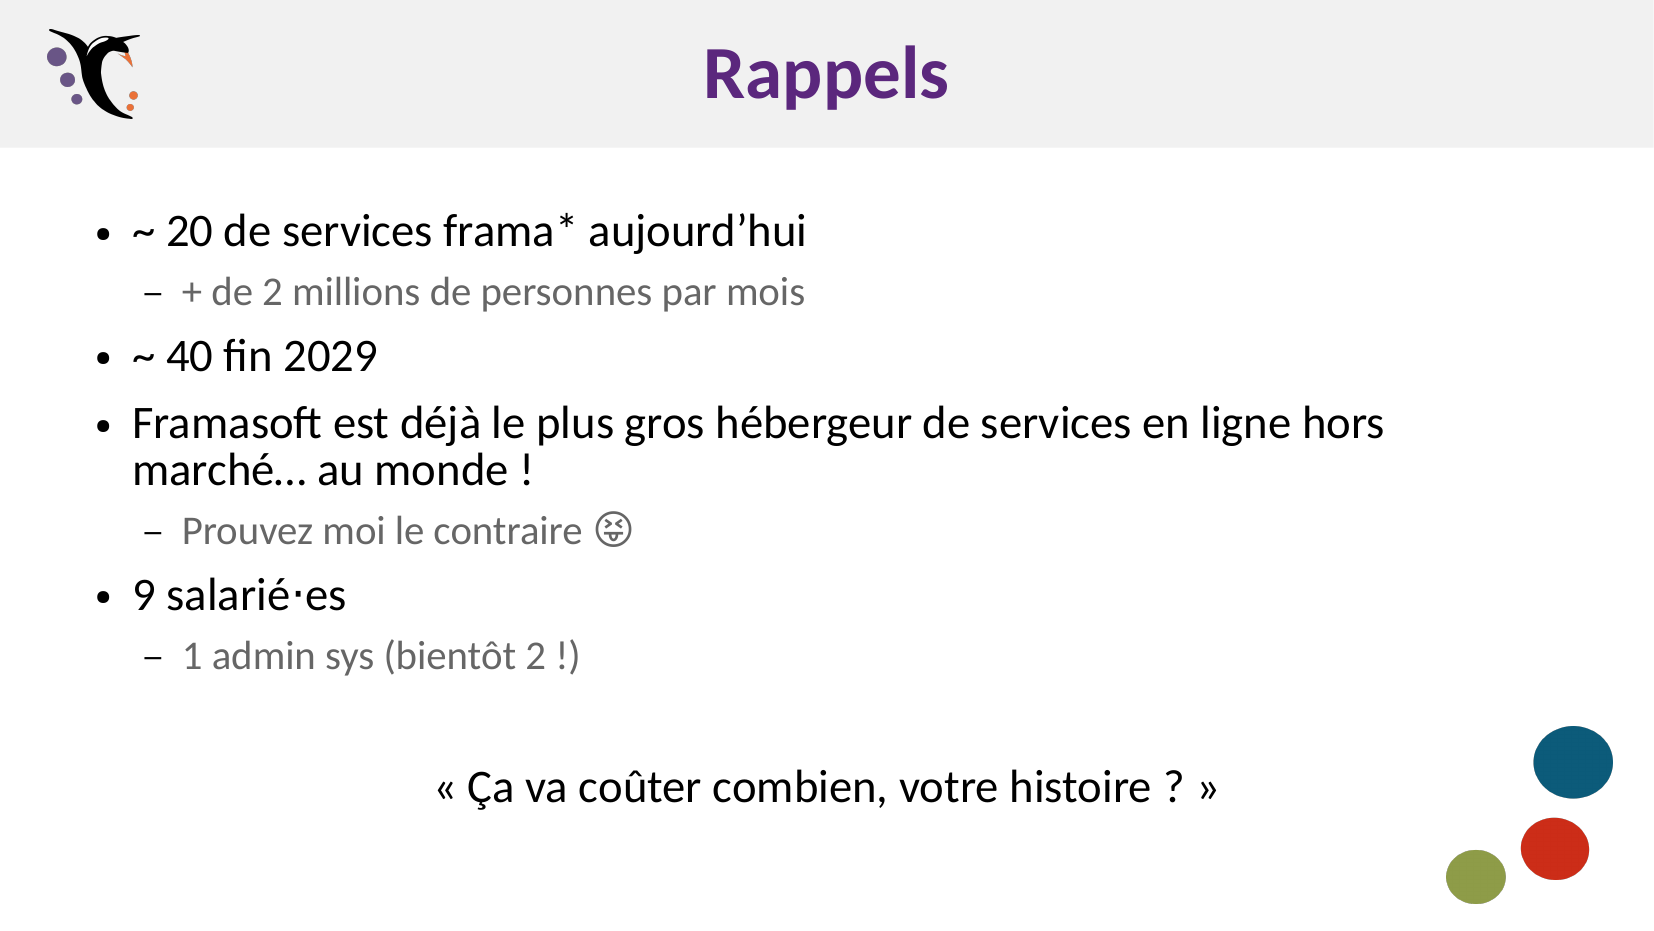

# Rappels
~ 20 de services frama* aujourd’hui
+ de 2 millions de personnes par mois
~ 40 fin 2029
Framasoft est déjà le plus gros hébergeur de services en ligne hors marché… au monde !
Prouvez moi le contraire 😝
9 salarié⋅es
1 admin sys (bientôt 2 !)
« Ça va coûter combien, votre histoire ? »